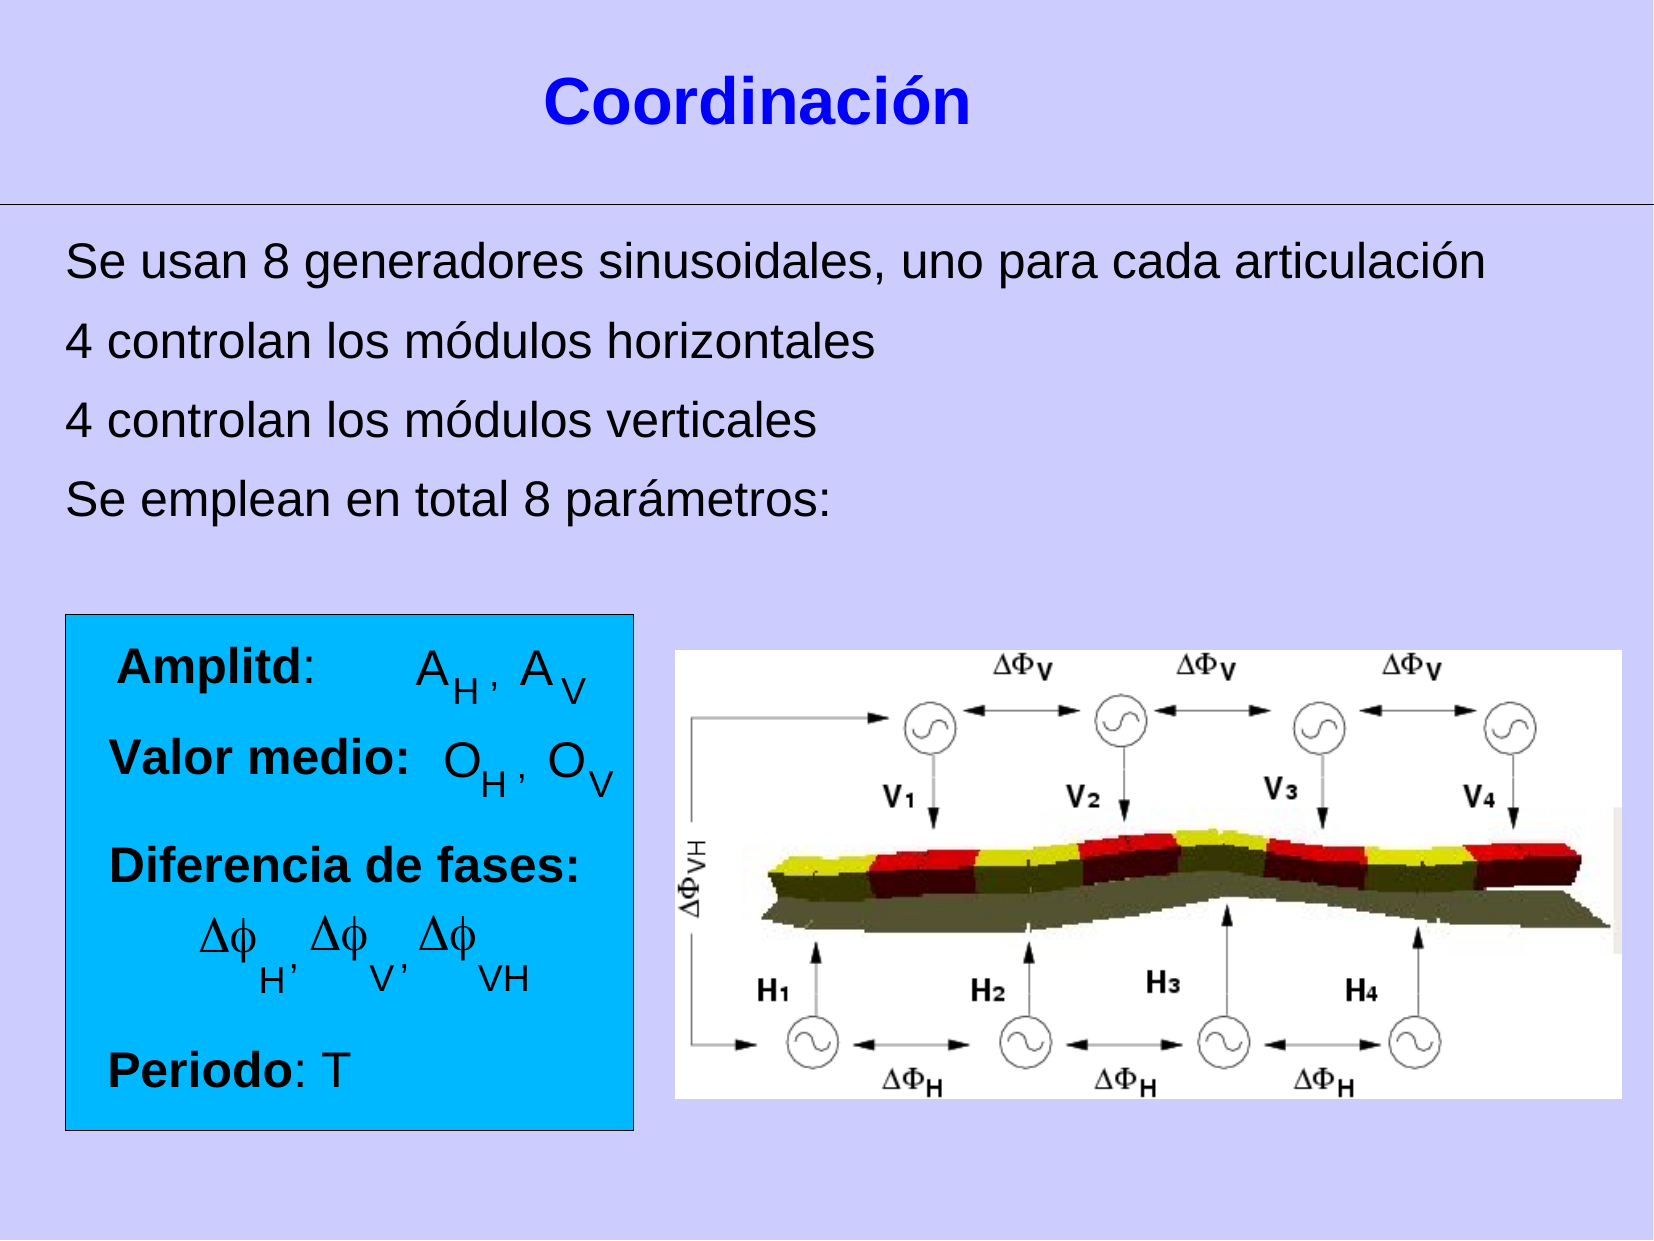

# Coordinación
 Se usan 8 generadores sinusoidales, uno para cada articulación
 4 controlan los módulos horizontales
 4 controlan los módulos verticales
 Se emplean en total 8 parámetros:
 Amplitd:
A
H
A
V
,
 Valor medio:
O
H
O
V
,
 Diferencia de fases:
Df
V
Df
VH
Df
H
,
,
 Periodo: T